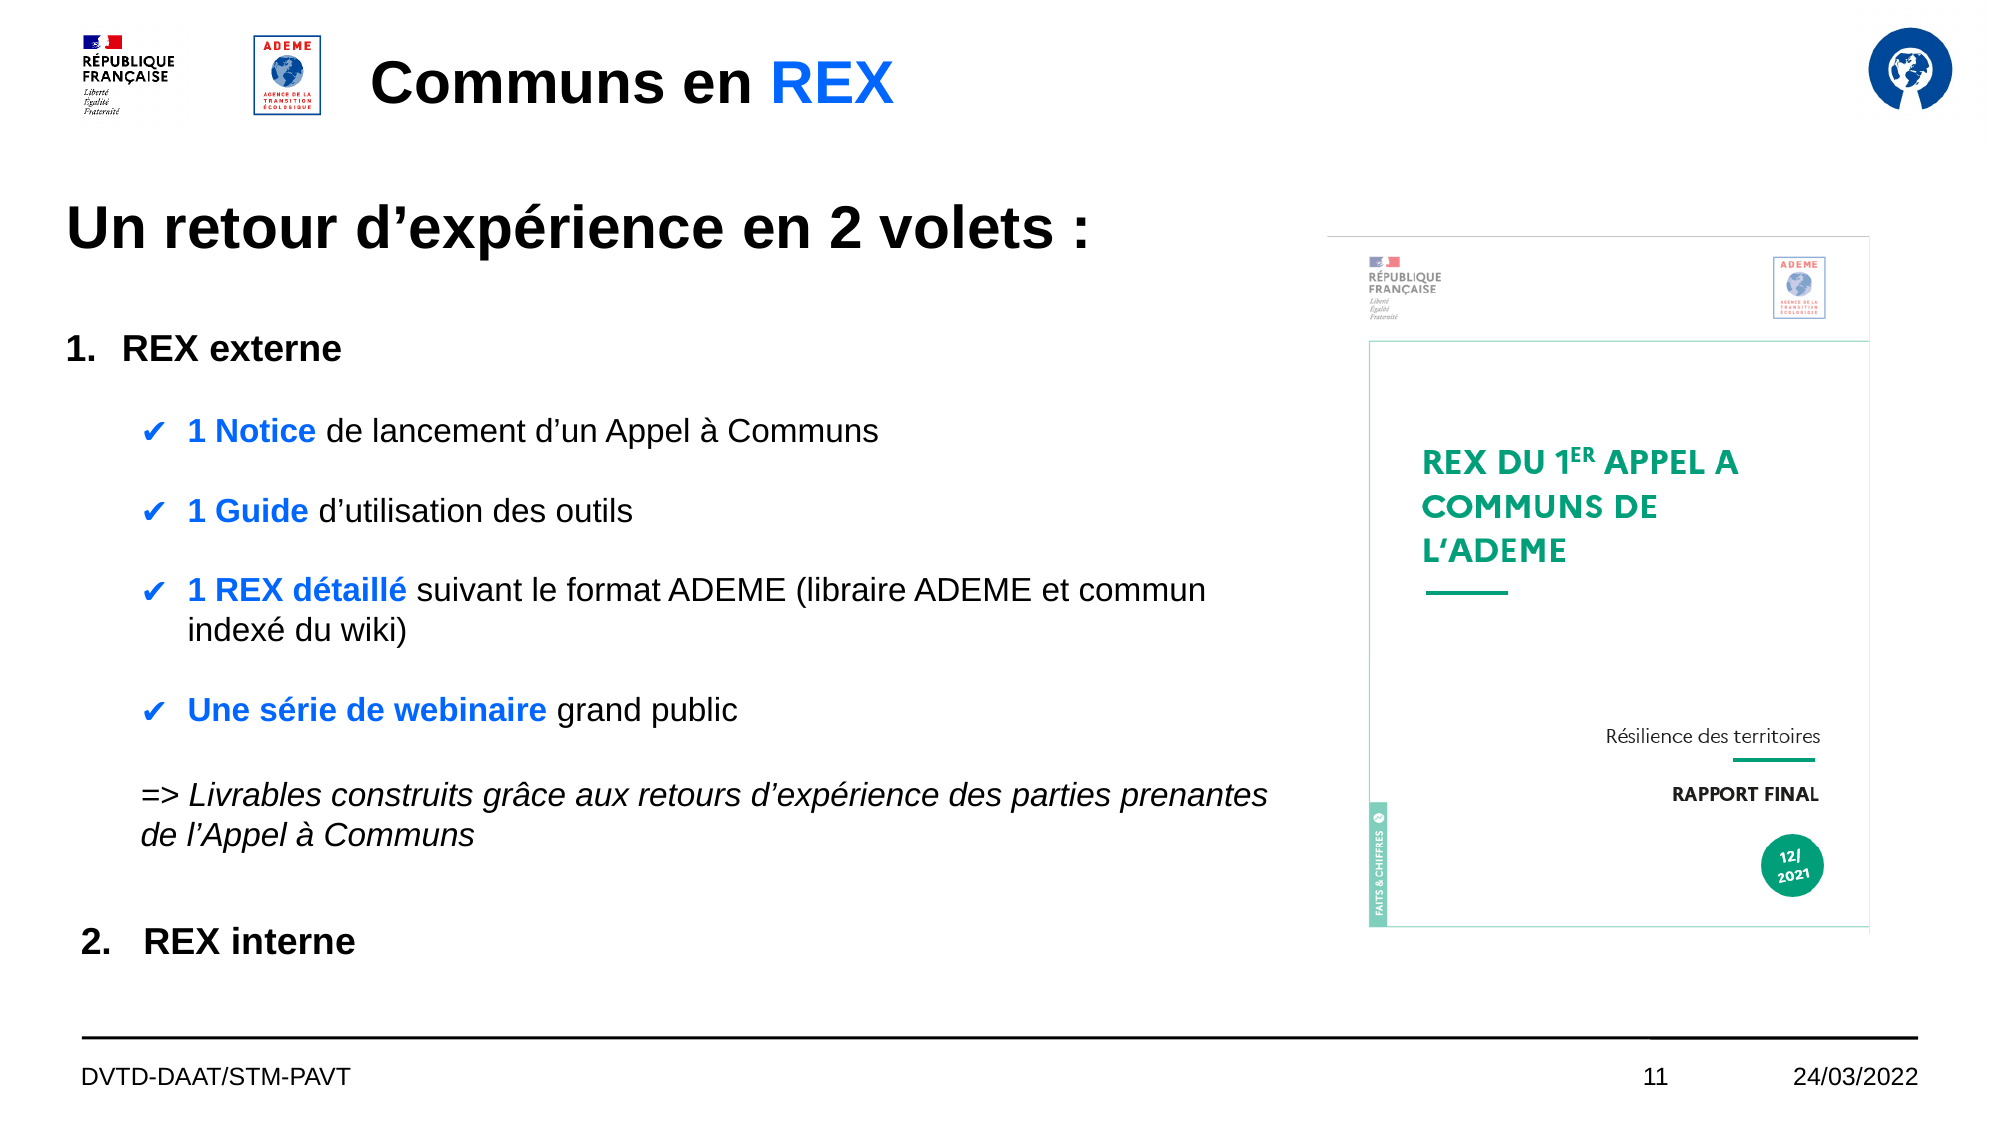

Communs en REX
# Un retour d’expérience en 2 volets :
8
REX externe
1 Notice de lancement d’un Appel à Communs
1 Guide d’utilisation des outils
1 REX détaillé suivant le format ADEME (libraire ADEME et commun indexé du wiki)
Une série de webinaire grand public
=> Livrables construits grâce aux retours d’expérience des parties prenantes de l’Appel à Communs
24
13
8
5
2. REX interne
DVTD-DAAT/STM-PAVT
24/03/2022